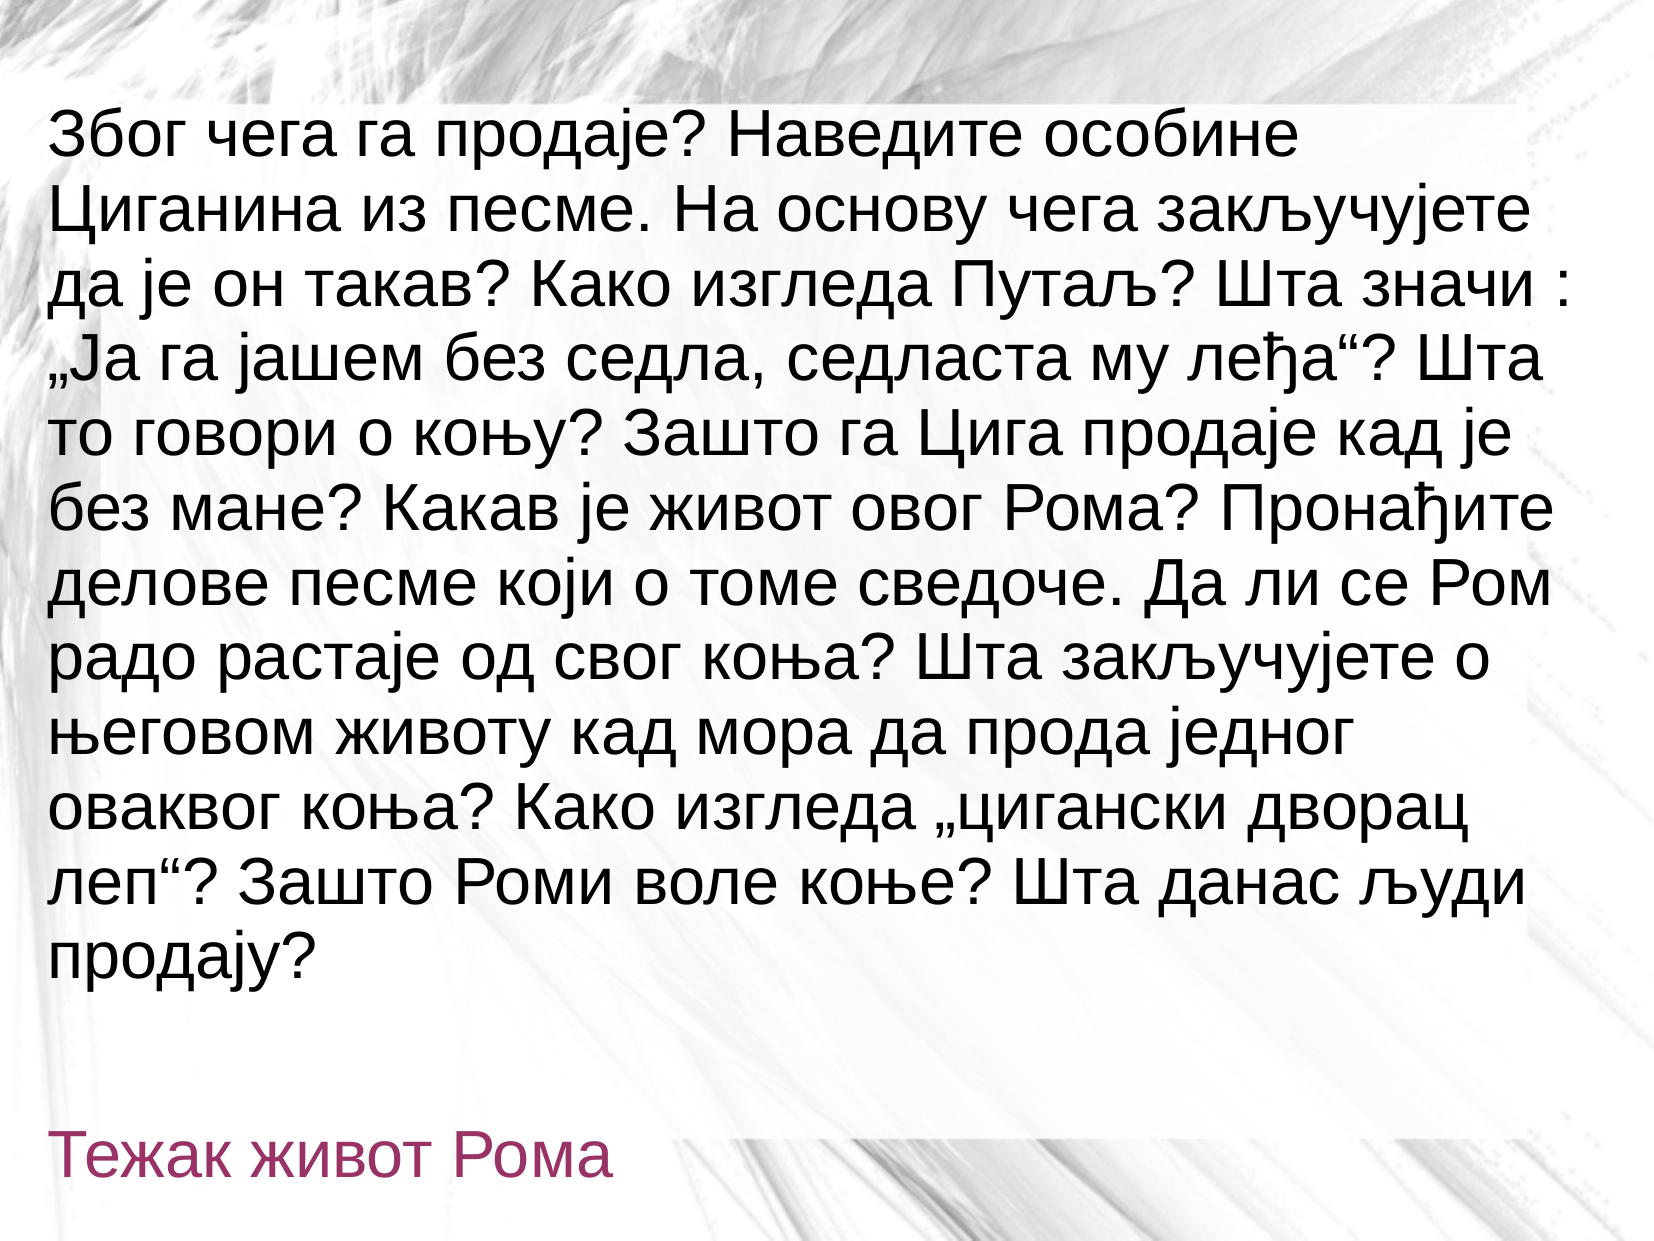

Због чега га продаје? Наведите особине Циганина из песме. На основу чега закључујете да је он такав? Како изгледа Путаљ? Шта значи : „Ја га јашем без седла, седласта му леђа“? Шта то говори о коњу? Зашто га Цига продаје кад је без мане? Какав је живот овог Рома? Пронађите делове песме који о томе сведоче. Да ли се Ром радо растаје од свог коња? Шта закључујете о његовом животу кад мора да прода једног оваквог коња? Како изгледа „цигански дворац леп“? Зашто Роми воле коње? Шта данас људи продају?
Тежак живот Рома